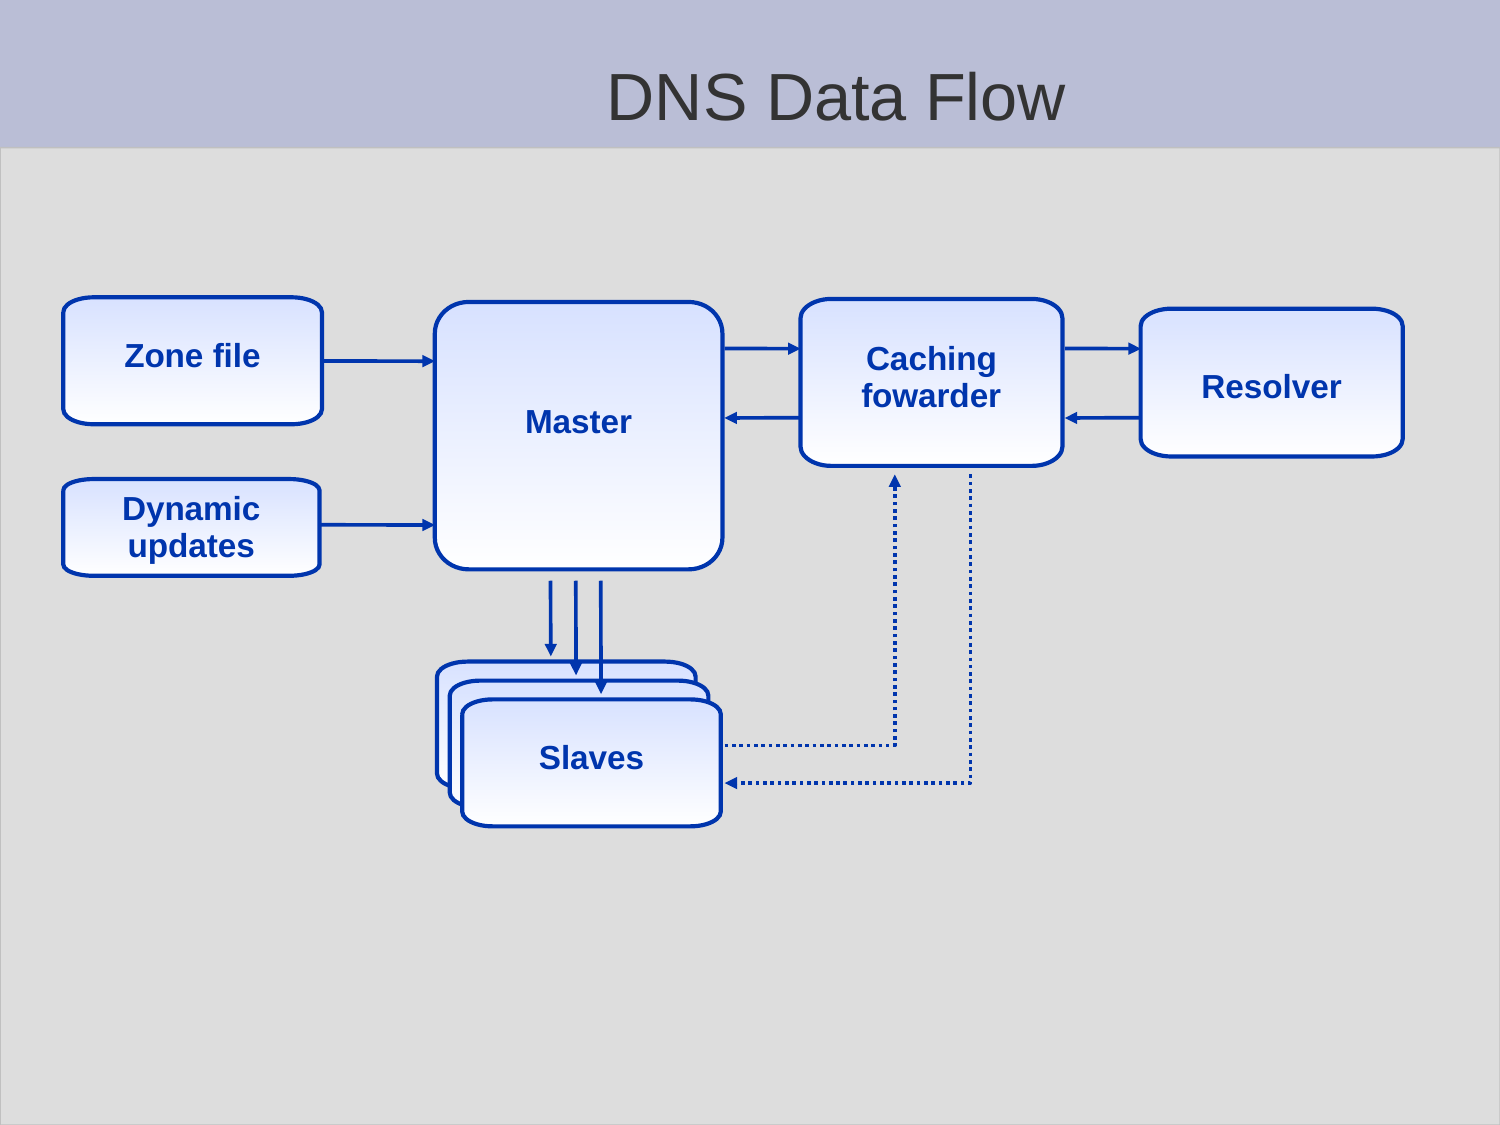

# DNS Data Flow
Zone file
Caching fowarder
Master
Resolver
Dynamic updates
Slaves
Slaves
Slaves